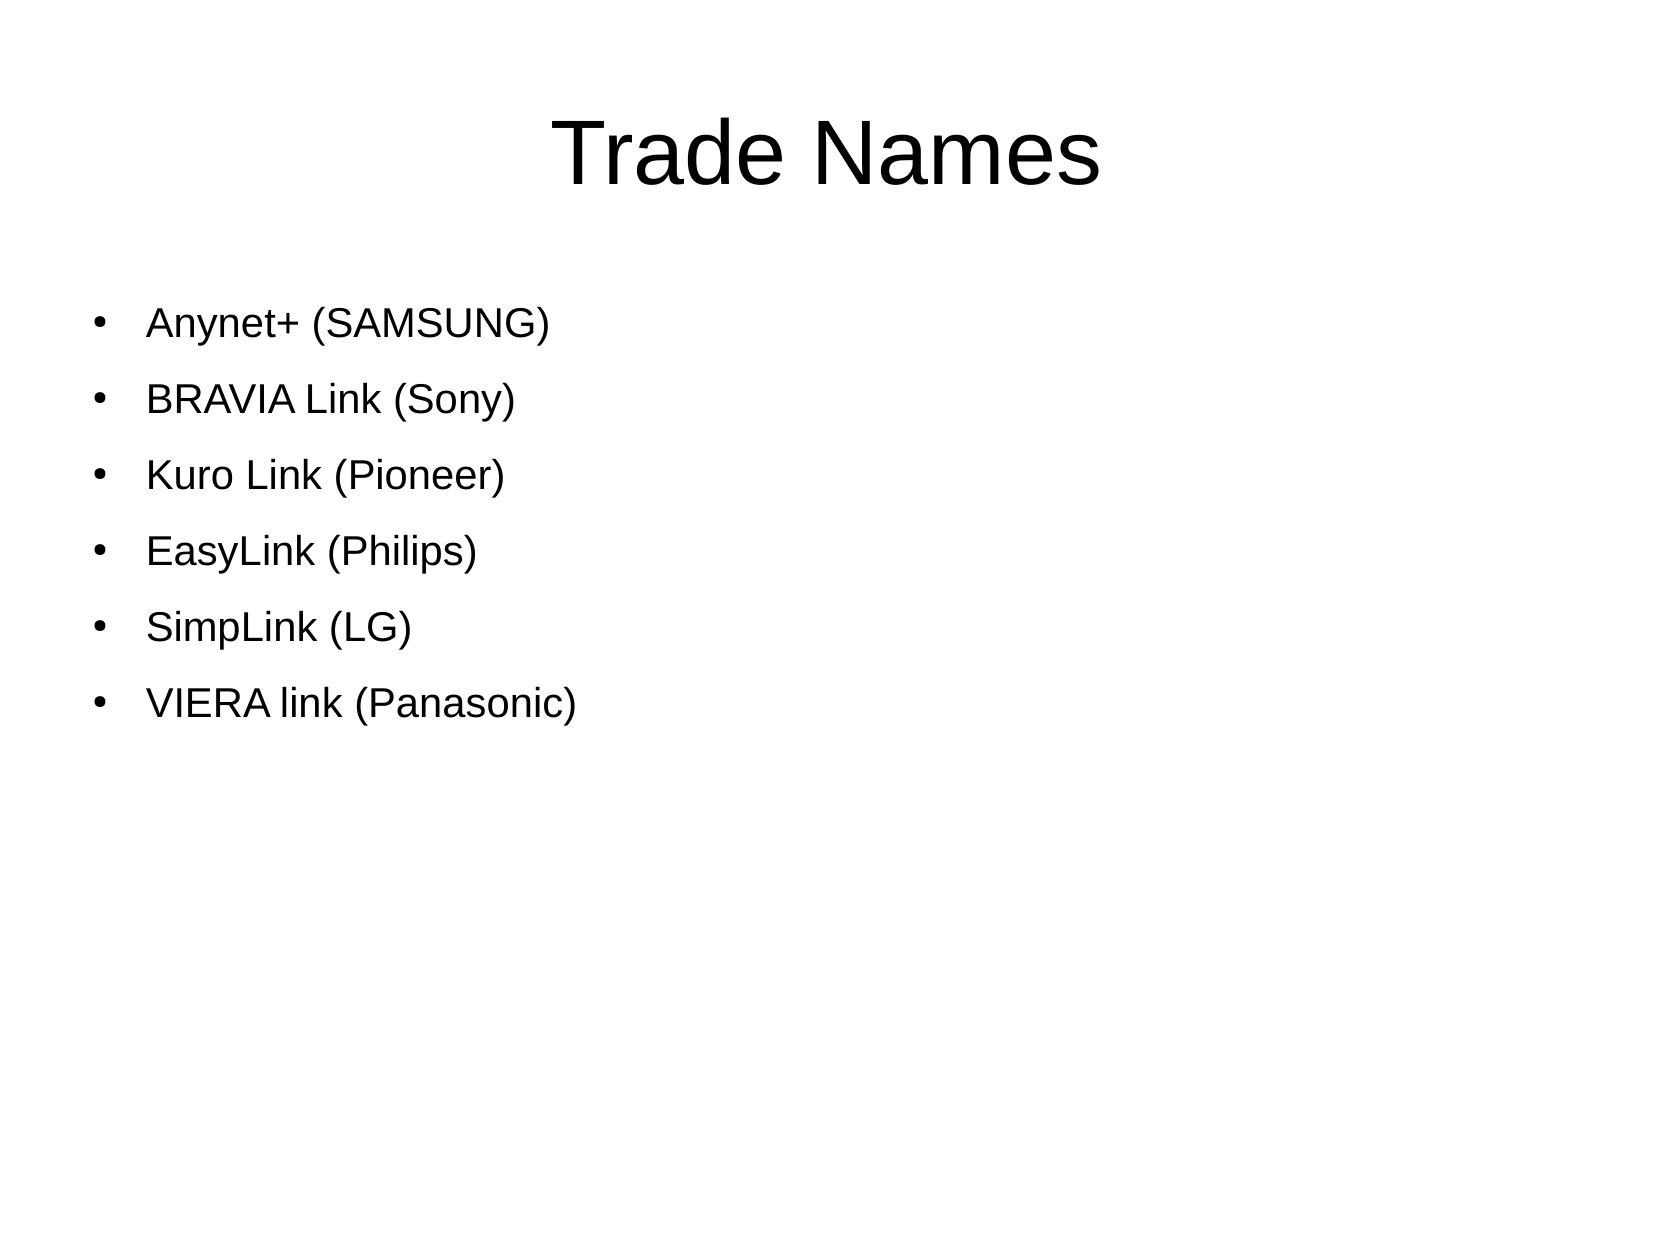

# Trade Names
Anynet+ (SAMSUNG)
BRAVIA Link (Sony)
Kuro Link (Pioneer)
EasyLink (Philips)
SimpLink (LG)
VIERA link (Panasonic)